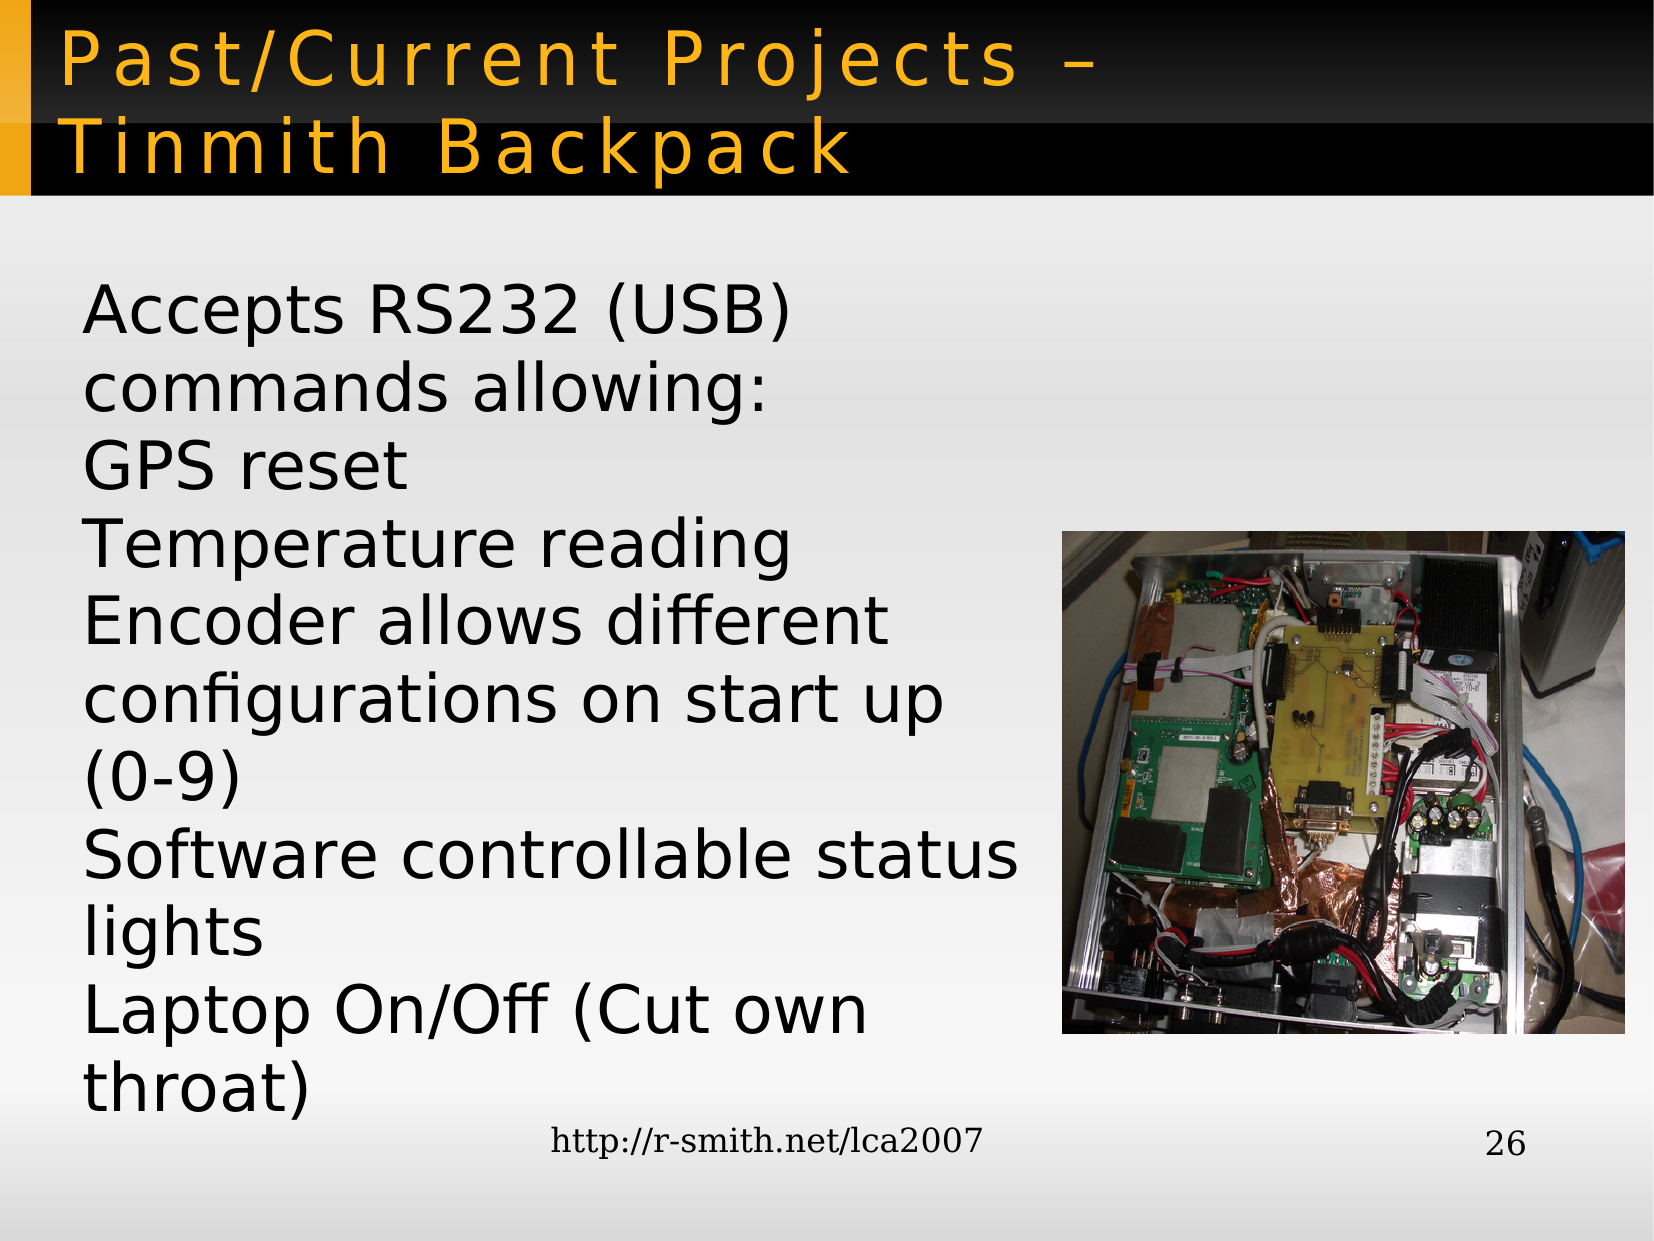

# Past/Current Projects – Tinmith Backpack
Accepts RS232 (USB) commands allowing:
GPS reset
Temperature reading
Encoder allows different configurations on start up (0-9)
Software controllable status lights
Laptop On/Off (Cut own throat)
http://r-smith.net/lca2007
26